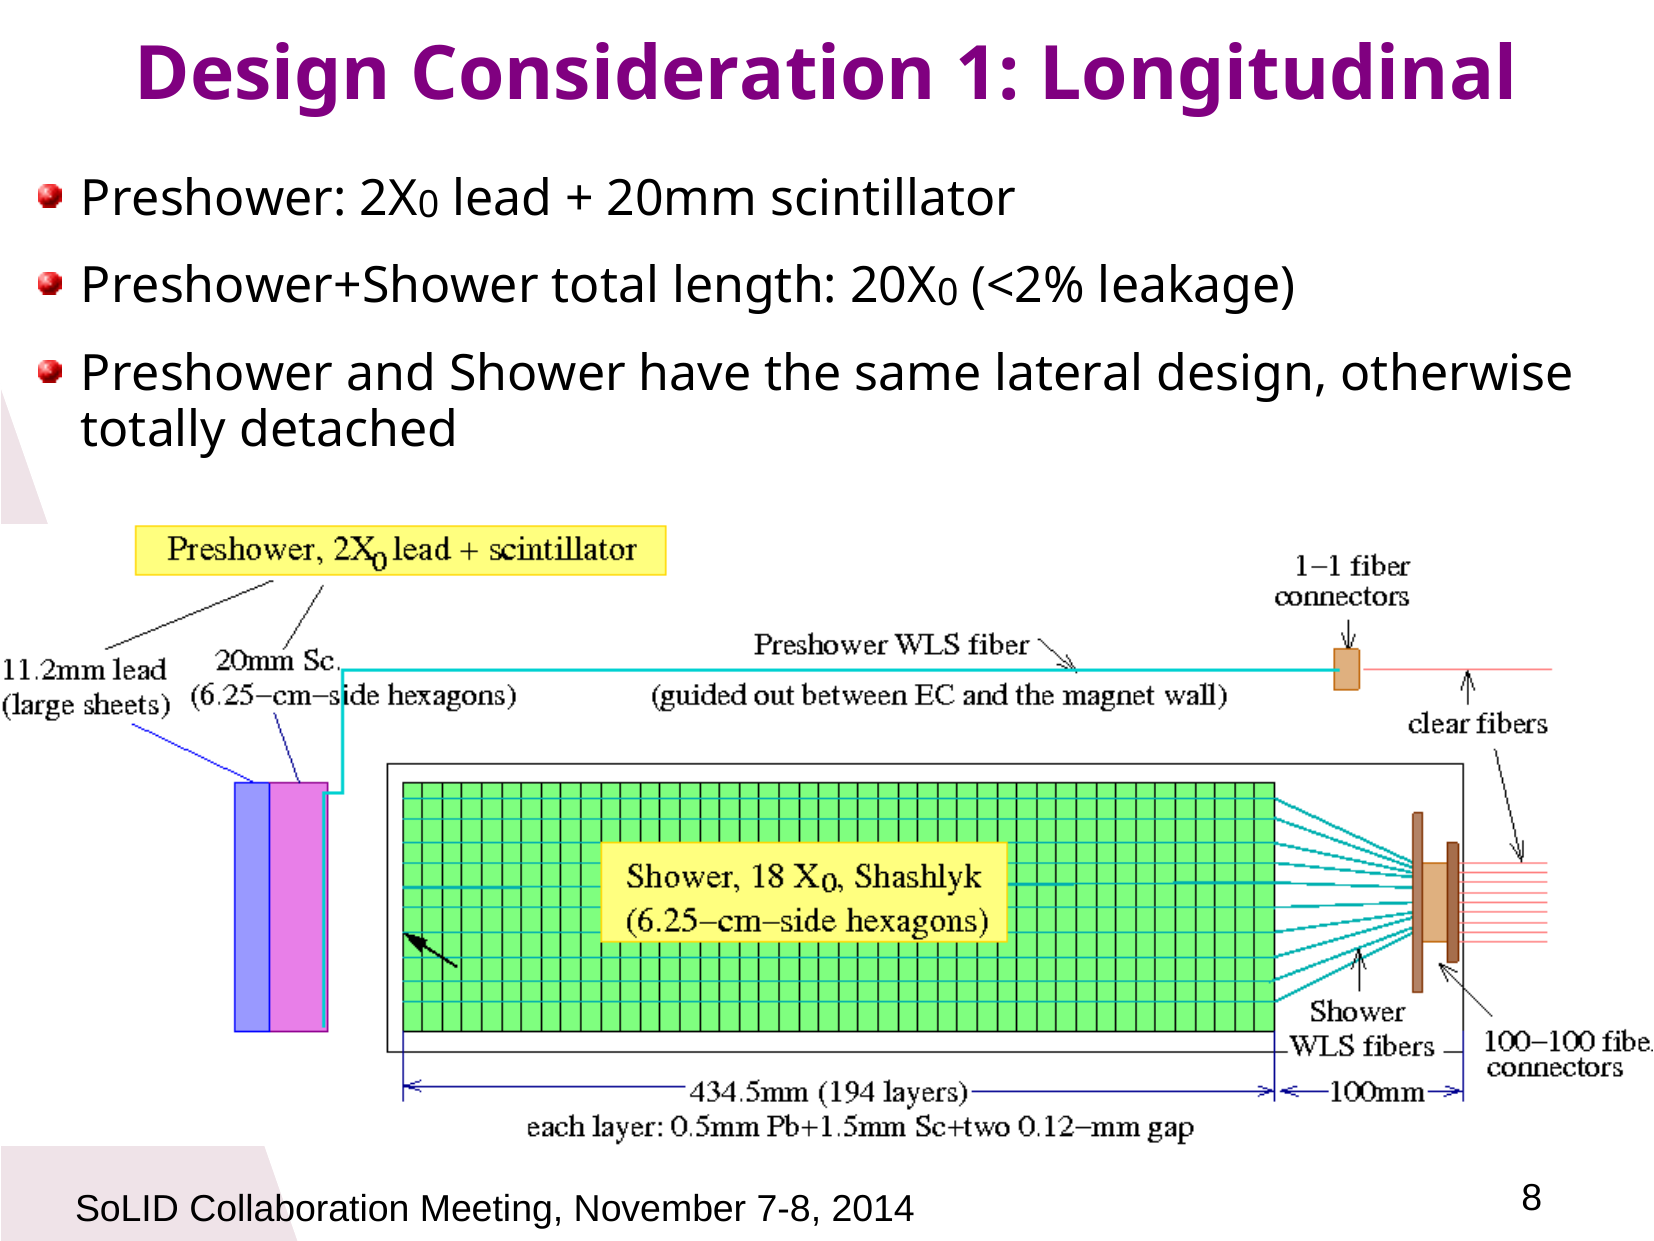

# Design Consideration 1: Longitudinal
Preshower: 2X0 lead + 20mm scintillator
Preshower+Shower total length: 20X0 (<2% leakage)
Preshower and Shower have the same lateral design, otherwise totally detached
8